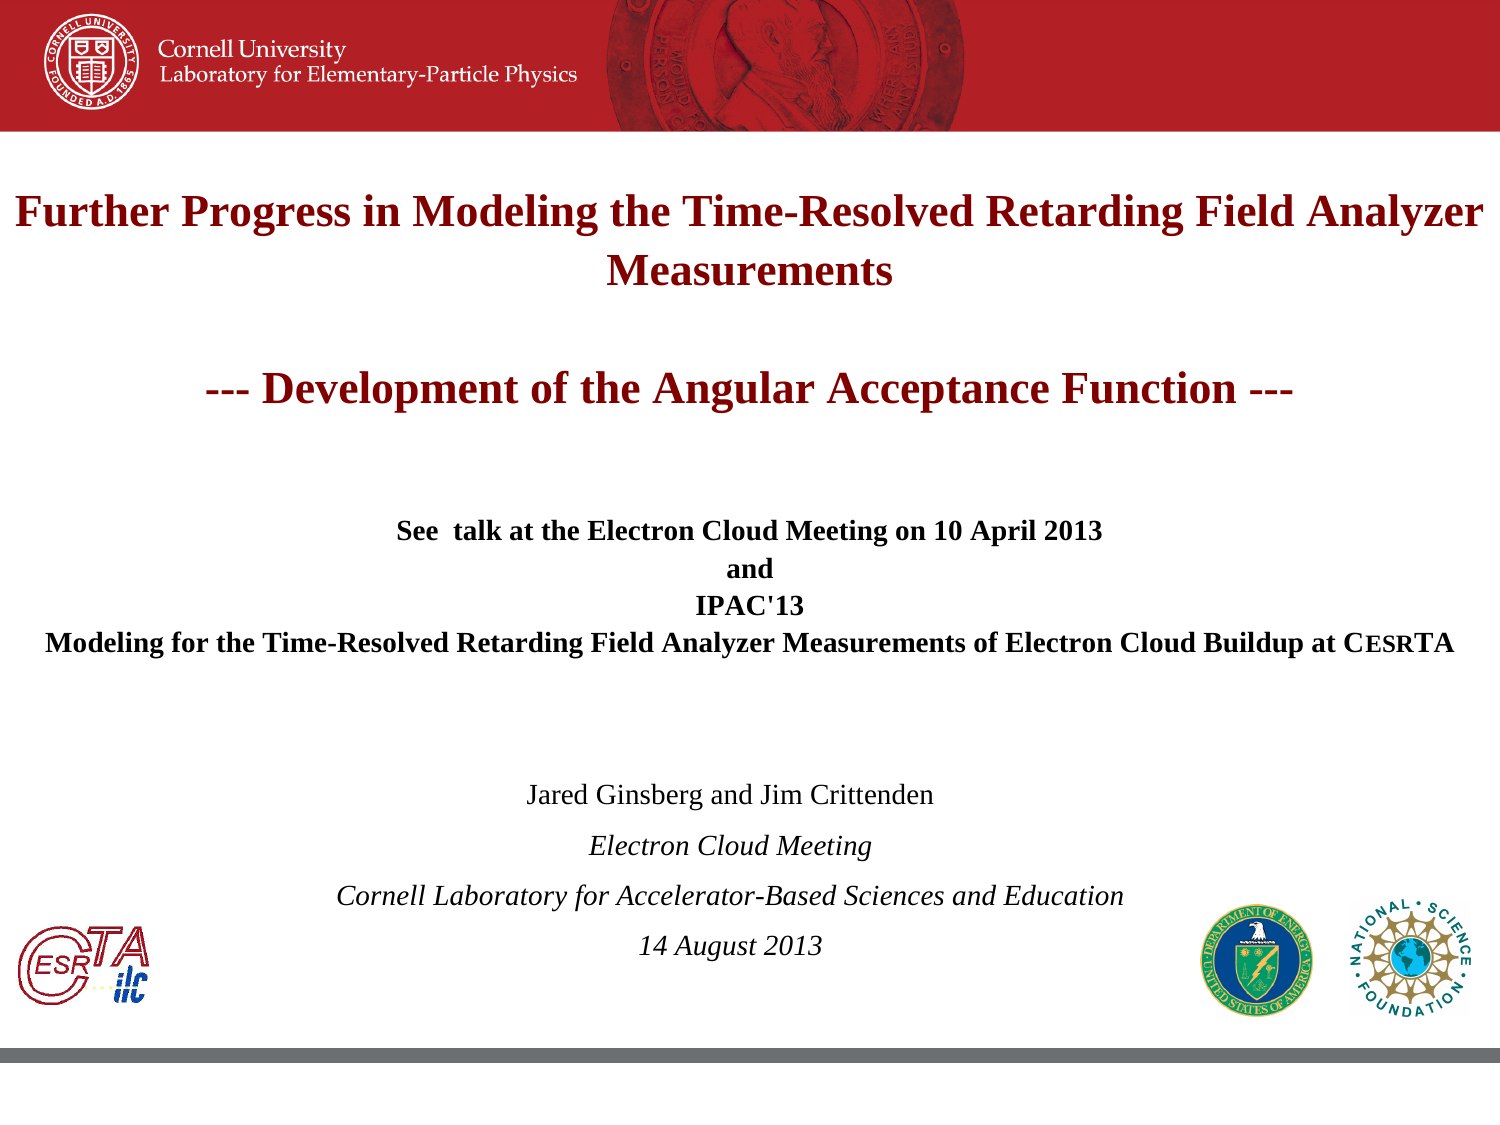

Further Progress in Modeling the Time-Resolved Retarding Field Analyzer Measurements
--- Development of the Angular Acceptance Function ---
See talk at the Electron Cloud Meeting on 10 April 2013
and
IPAC'13
Modeling for the Time-Resolved Retarding Field Analyzer Measurements of Electron Cloud Buildup at CESRTA
# Jared Ginsberg and Jim Crittenden
Electron Cloud Meeting
Cornell Laboratory for Accelerator-Based Sciences and Education
14 August 2013